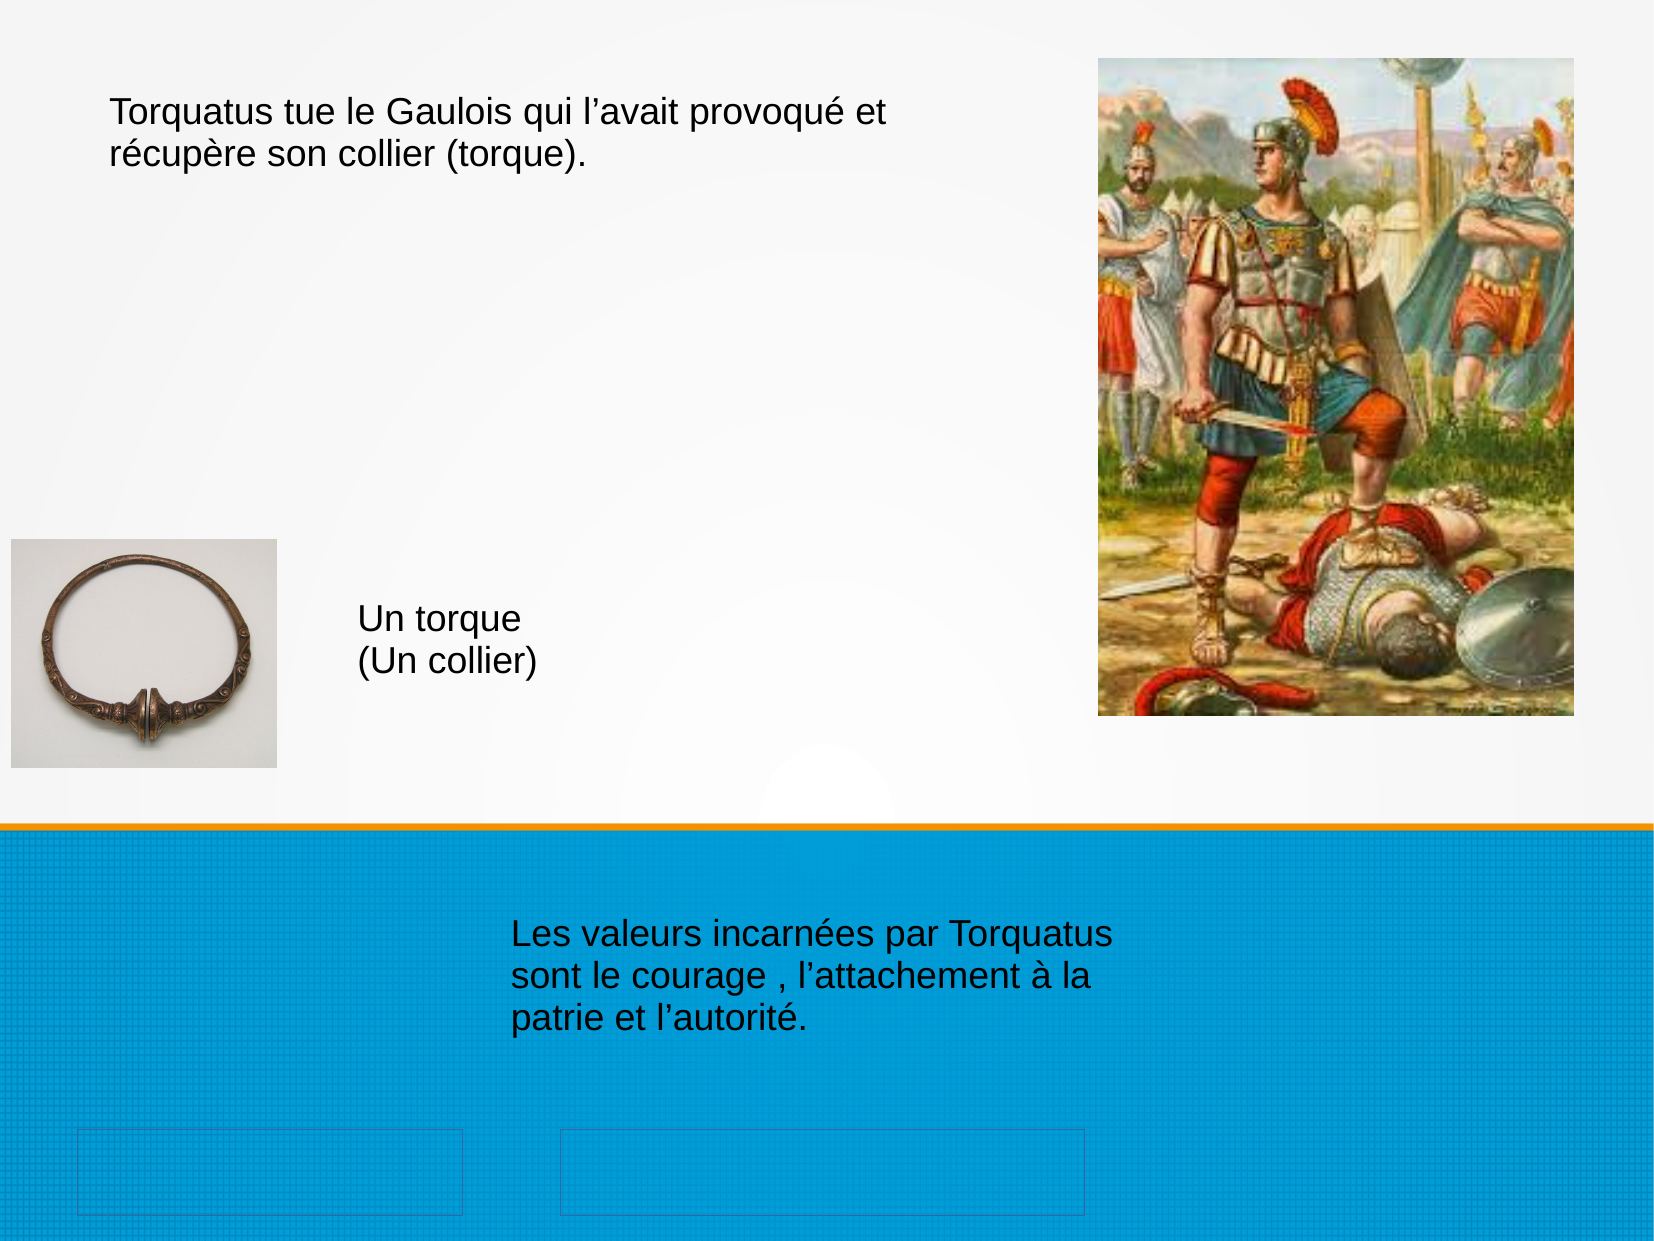

Torquatus tue le Gaulois qui l’avait provoqué et récupère son collier (torque).
Un torque
(Un collier)
Les valeurs incarnées par Torquatus sont le courage , l’attachement à la patrie et l’autorité.